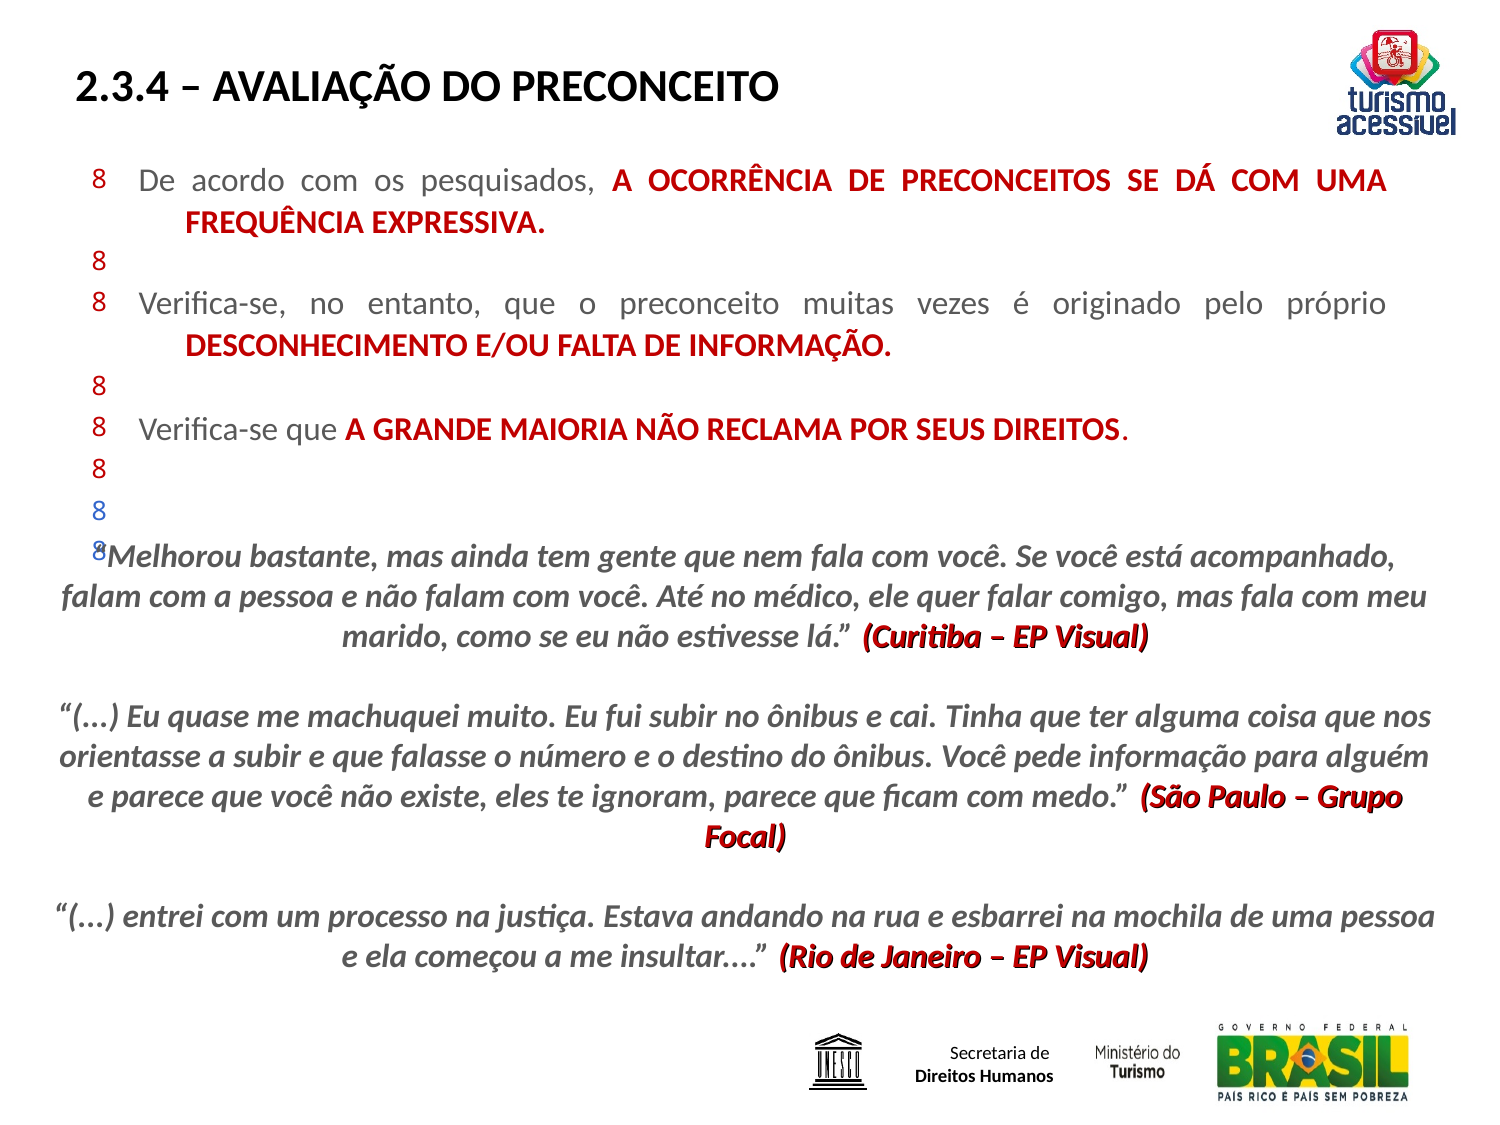

2.3.4 – Avaliação do Preconceito
De acordo com os pesquisados, a ocorrência de preconceitos se dá com uma frequência expressiva.
Verifica-se, no entanto, que o preconceito muitas vezes é originado pelo próprio desconhecimento e/ou falta de informação.
Verifica-se que a grande maioria não reclama por seus direitos.
“Melhorou bastante, mas ainda tem gente que nem fala com você. Se você está acompanhado, falam com a pessoa e não falam com você. Até no médico, ele quer falar comigo, mas fala com meu marido, como se eu não estivesse lá.” (Curitiba – EP Visual)
“(...) Eu quase me machuquei muito. Eu fui subir no ônibus e cai. Tinha que ter alguma coisa que nos orientasse a subir e que falasse o número e o destino do ônibus. Você pede informação para alguém e parece que você não existe, eles te ignoram, parece que ficam com medo.” (São Paulo – Grupo Focal)
“(...) entrei com um processo na justiça. Estava andando na rua e esbarrei na mochila de uma pessoa e ela começou a me insultar....” (Rio de Janeiro – EP Visual)